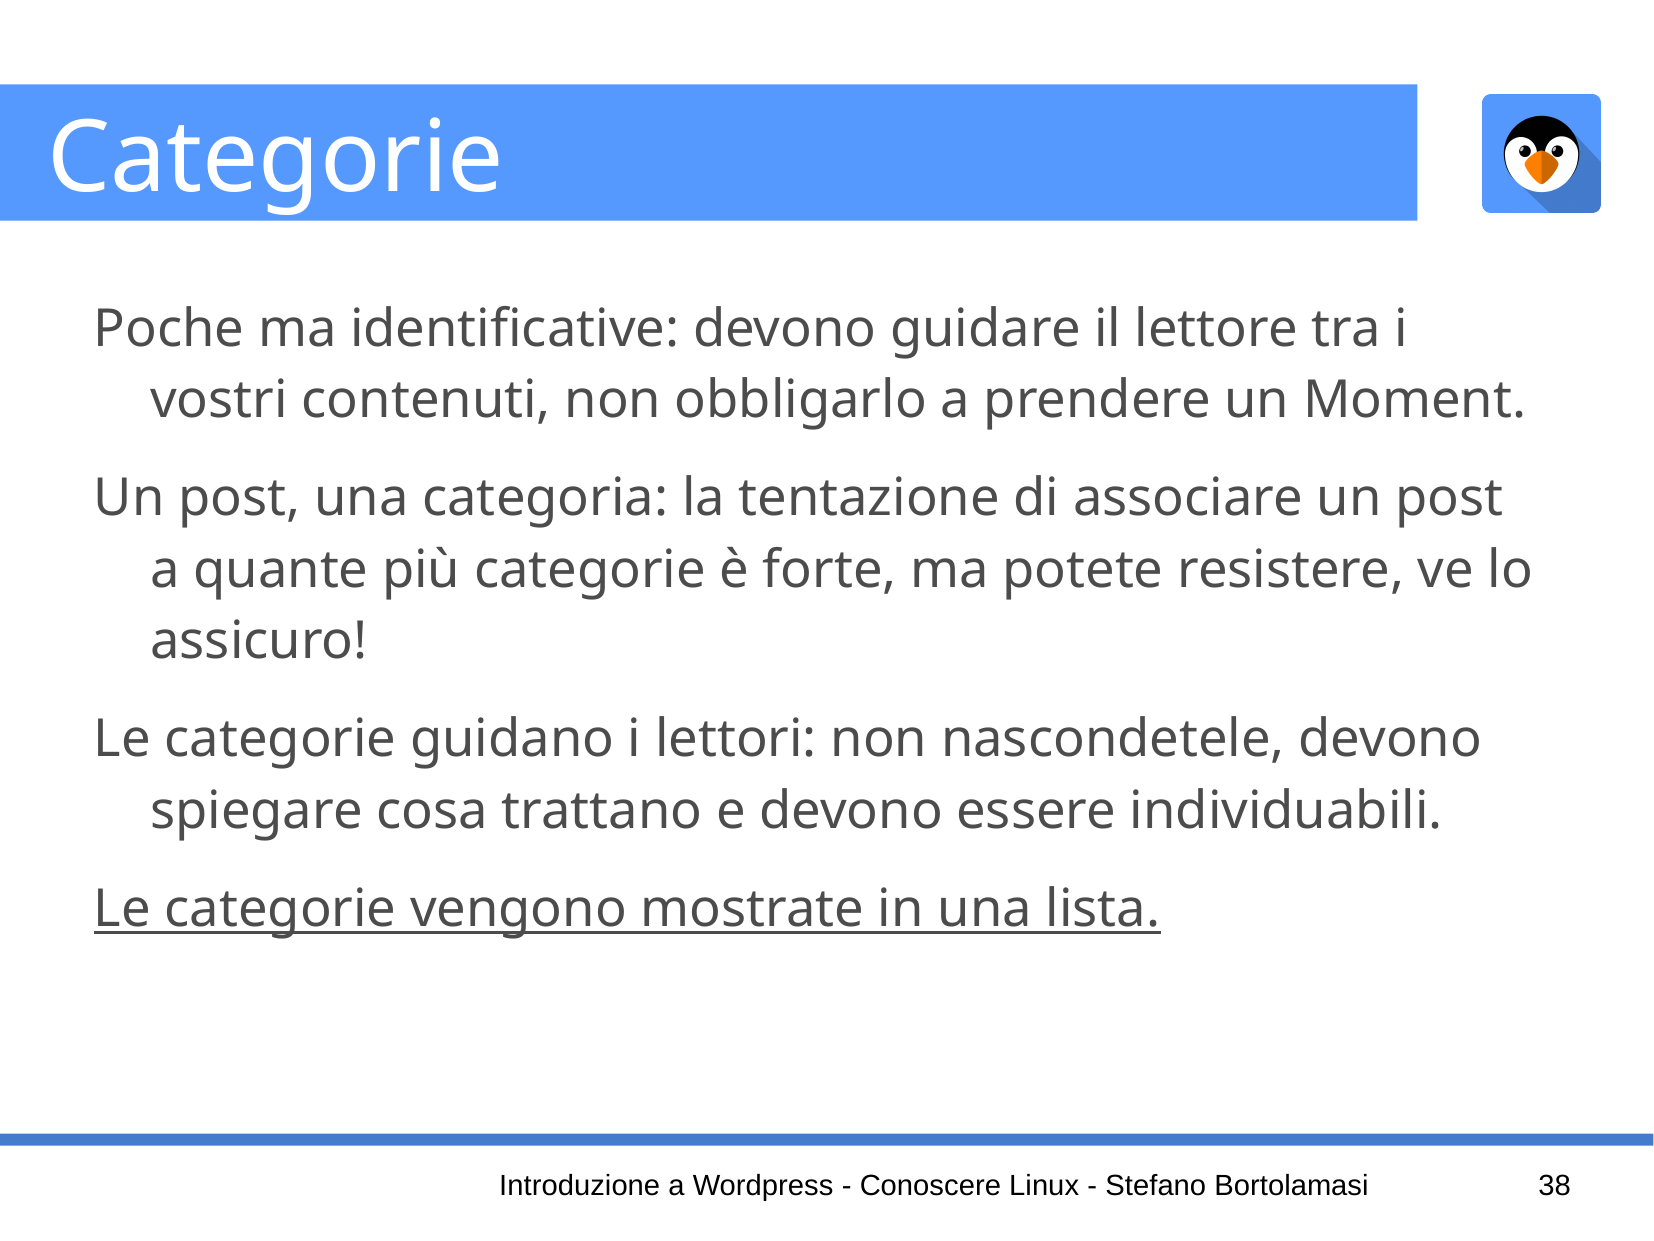

# Categorie
Poche ma identificative: devono guidare il lettore tra i vostri contenuti, non obbligarlo a prendere un Moment.
Un post, una categoria: la tentazione di associare un post a quante più categorie è forte, ma potete resistere, ve lo assicuro!
Le categorie guidano i lettori: non nascondetele, devono spiegare cosa trattano e devono essere individuabili.
Le categorie vengono mostrate in una lista.
Introduzione a Wordpress - Conoscere Linux - Stefano Bortolamasi
38